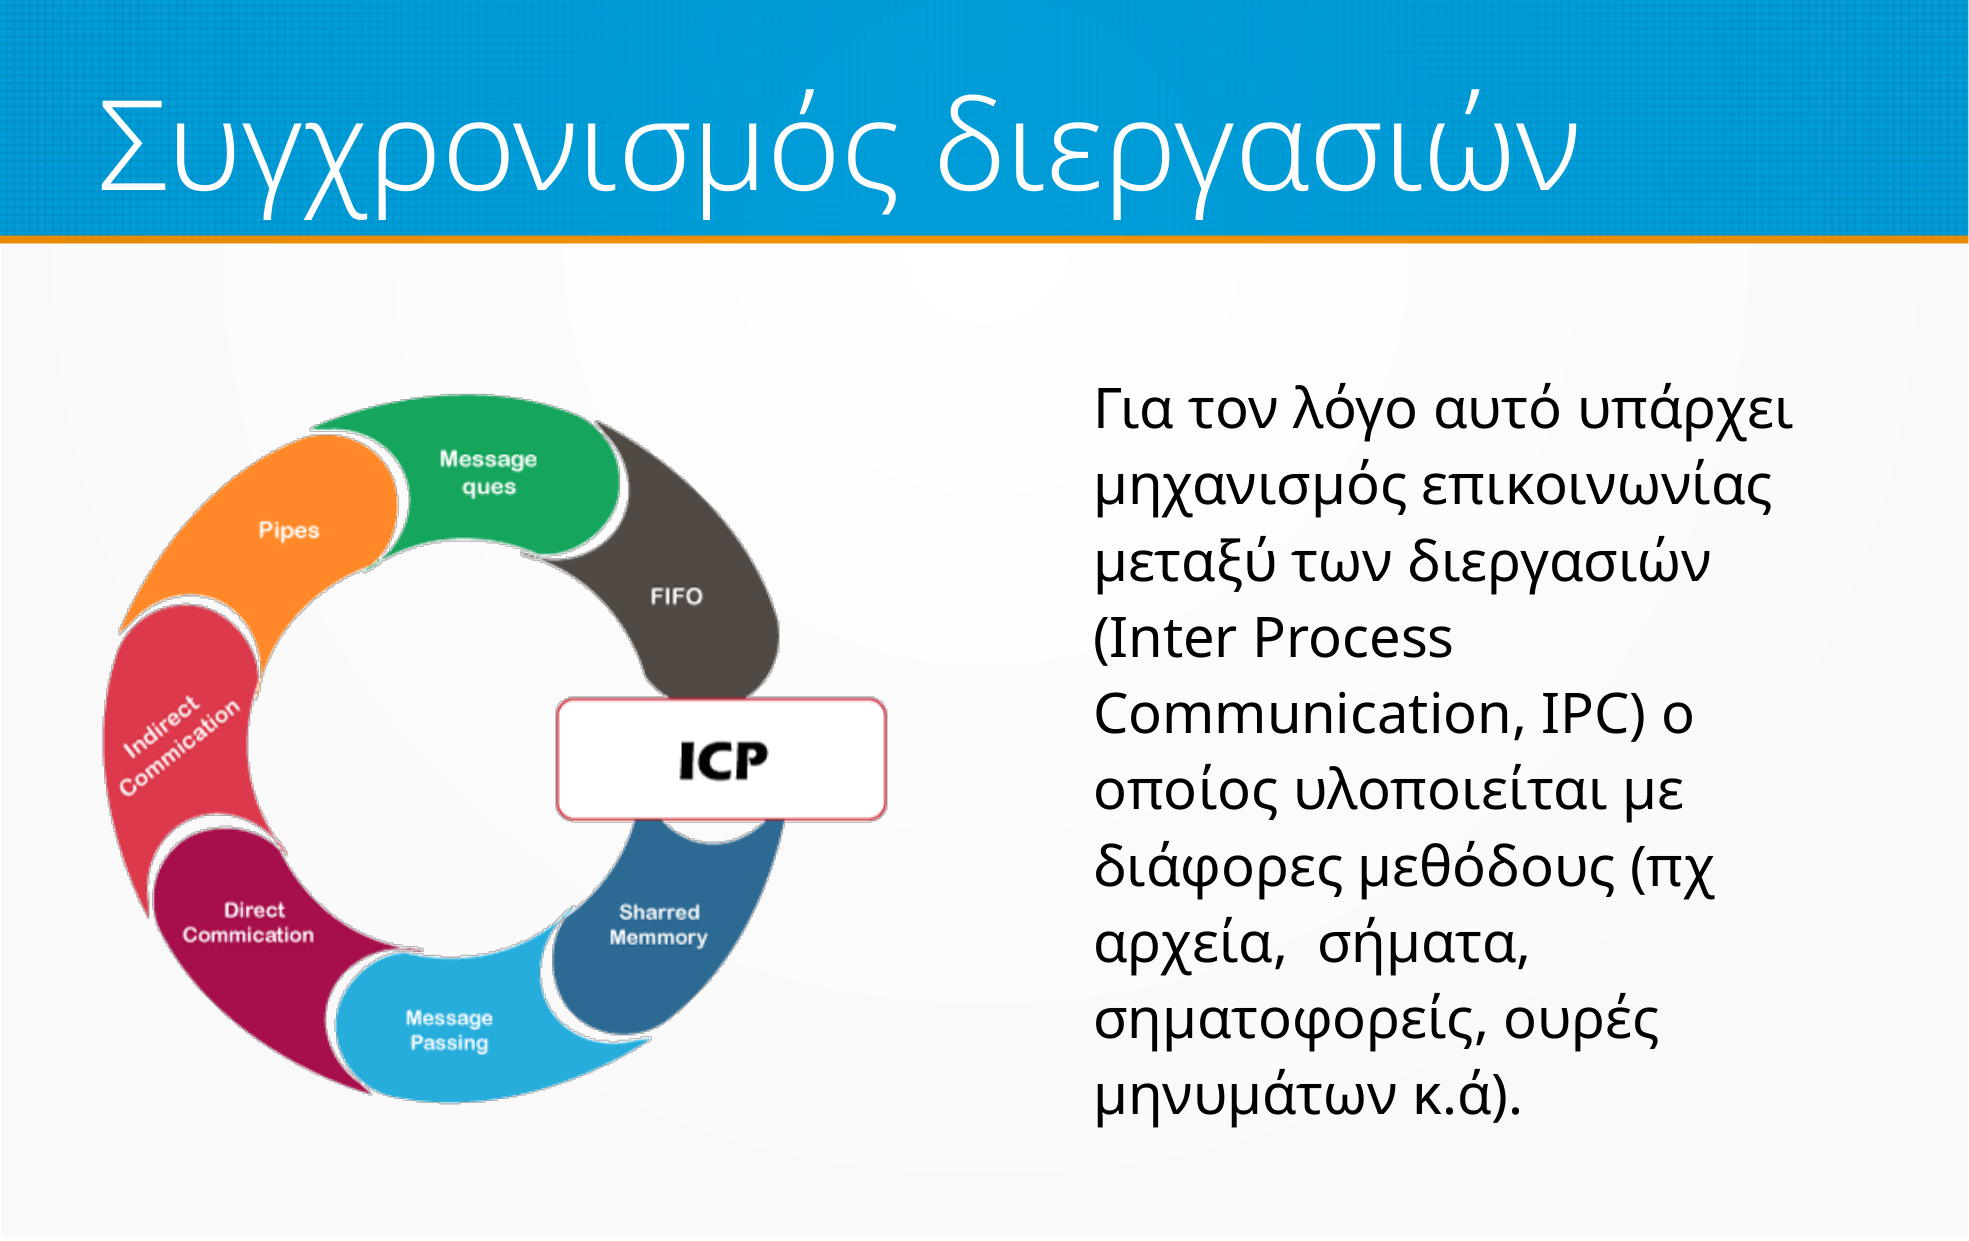

# Συγχρονισμός διεργασιών
Για τον λόγο αυτό υπάρχει μηχανισμός επικοινωνίας μεταξύ των διεργασιών (Inter Process Communication, IPC) o οποίος υλοποιείται με διάφορες μεθόδους (πχ αρχεία, σήματα, σηματοφορείς, ουρές μηνυμάτων κ.ά).